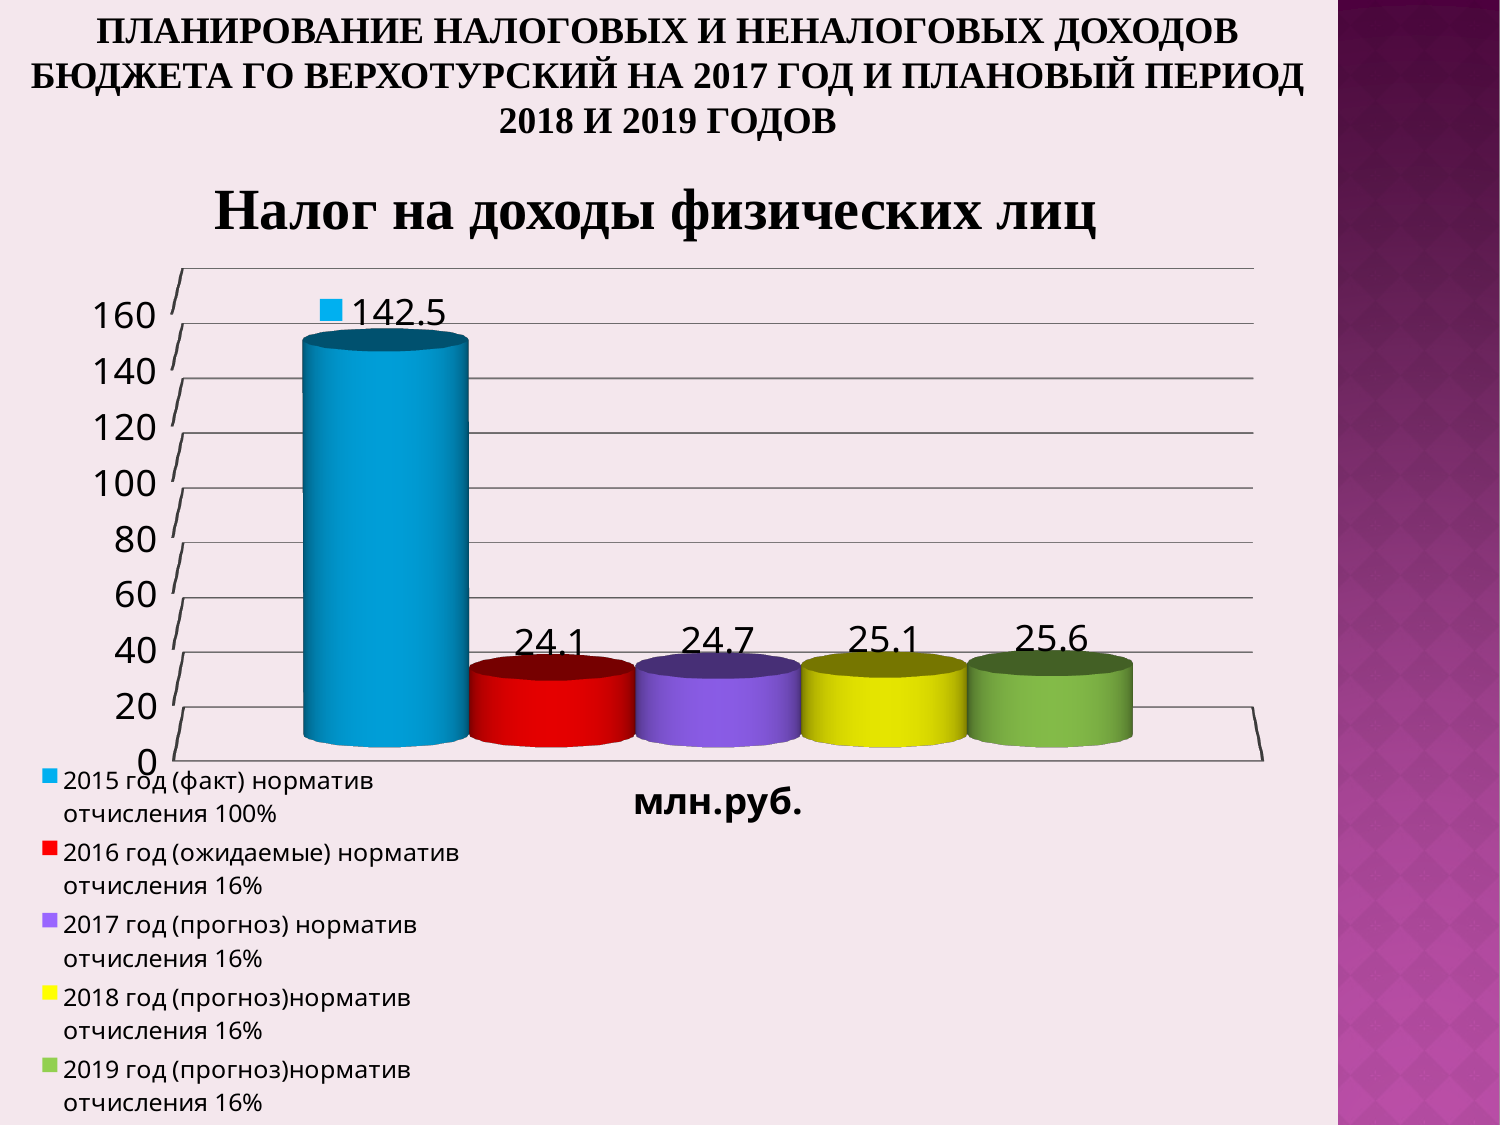

# Планирование налоговых и неналоговых доходов бюджета ГО Верхотурский на 2017 год и плановый период 2018 и 2019 годов
Налог на доходы физических лиц
[unsupported chart]